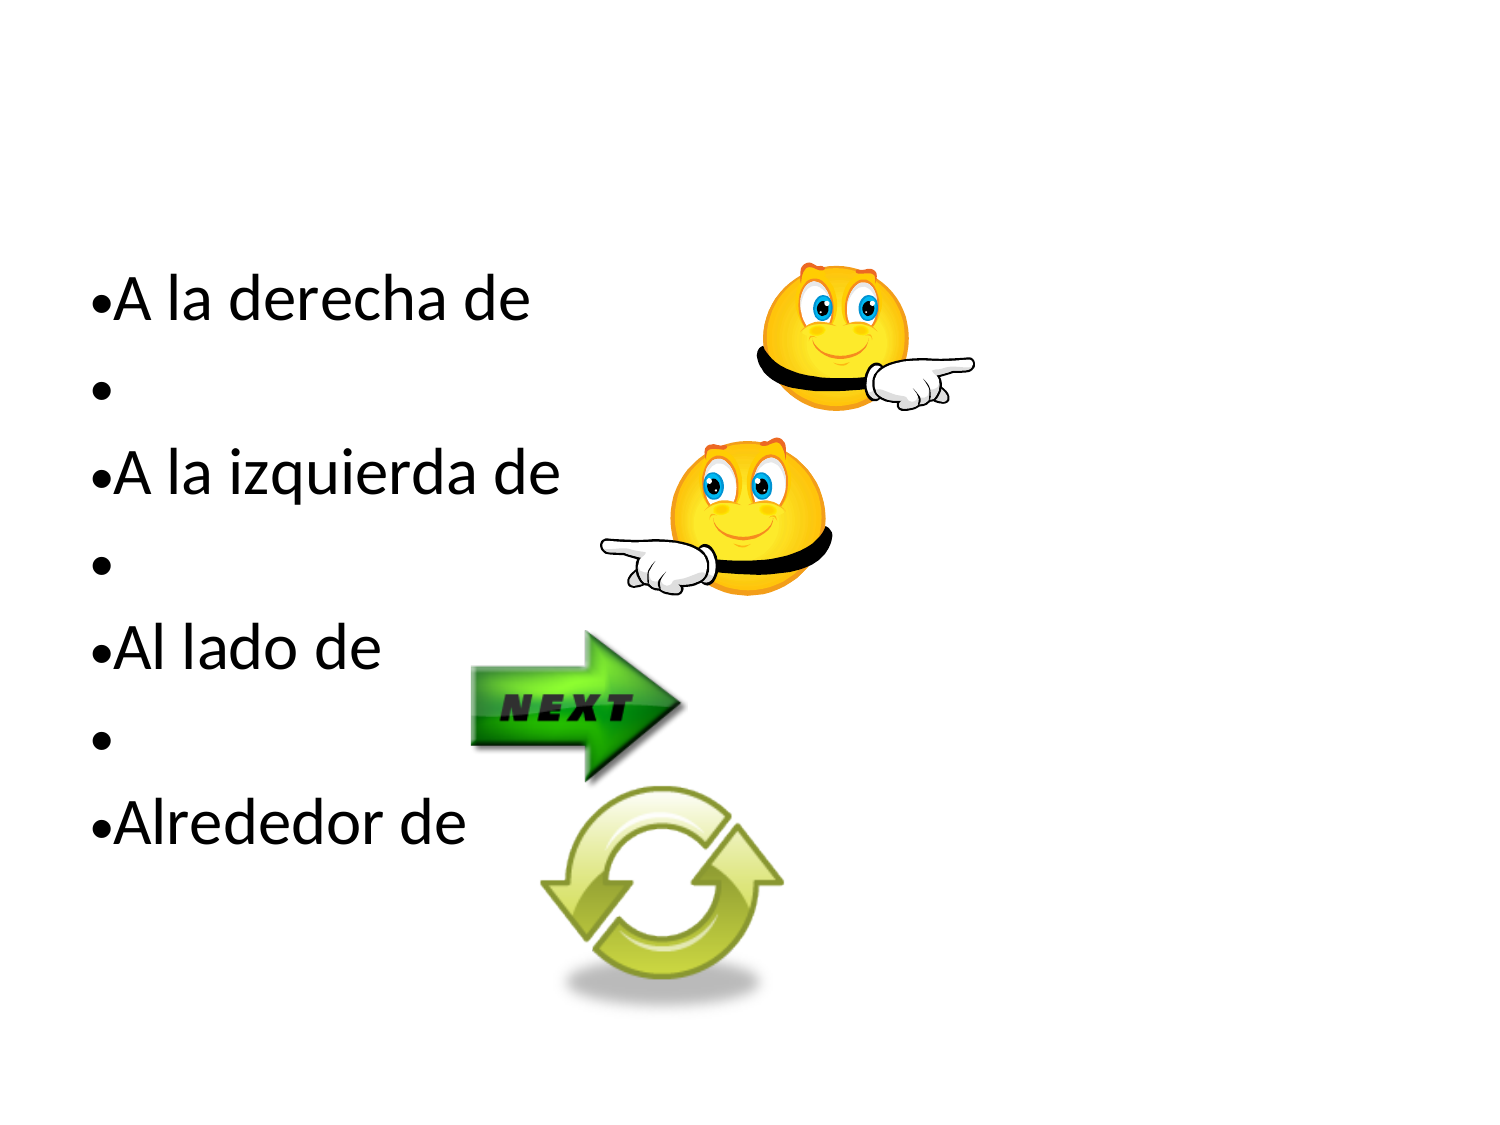

#
A la derecha de
A la izquierda de
Al lado de
Alrededor de